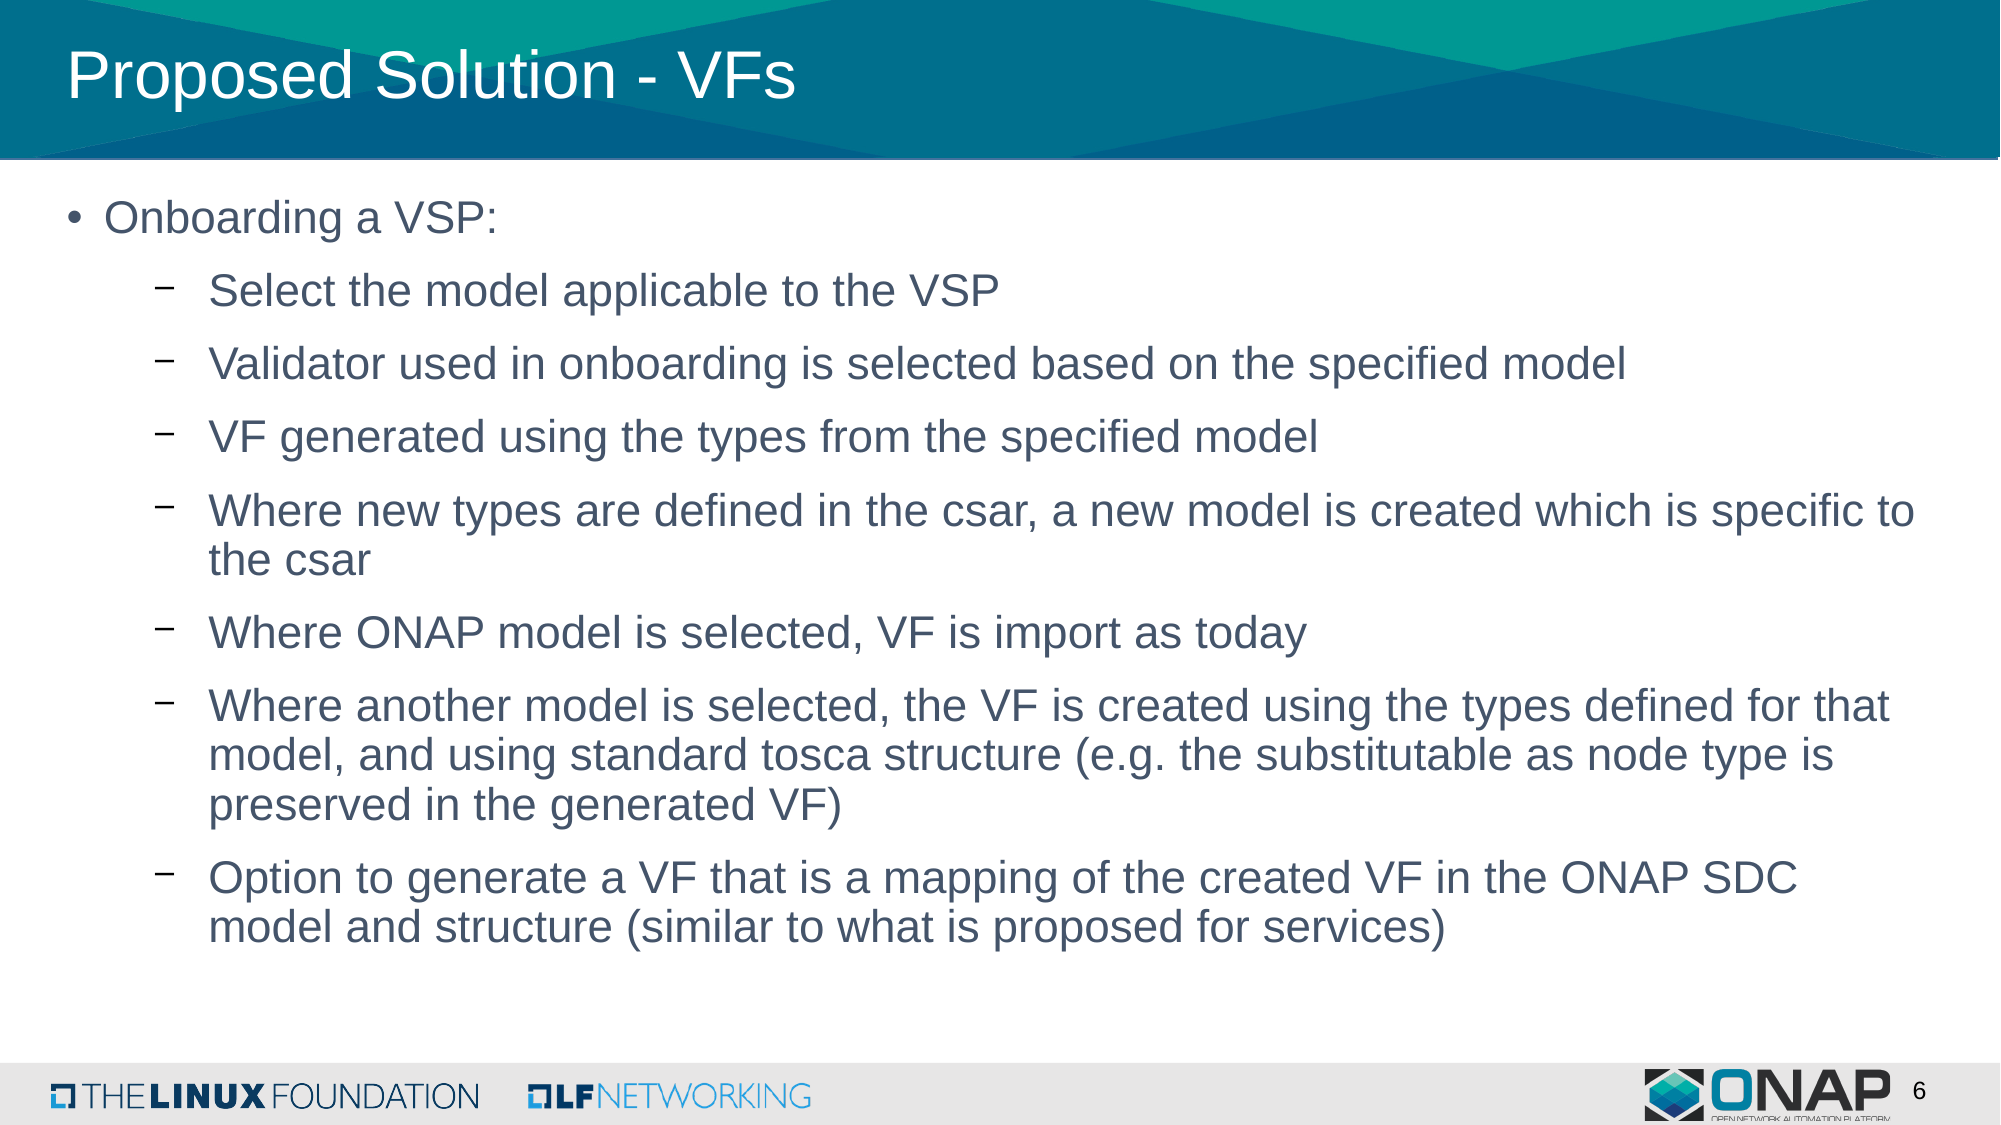

# Proposed Solution - VFs
Onboarding a VSP:
Select the model applicable to the VSP
Validator used in onboarding is selected based on the specified model
VF generated using the types from the specified model
Where new types are defined in the csar, a new model is created which is specific to the csar
Where ONAP model is selected, VF is import as today
Where another model is selected, the VF is created using the types defined for that model, and using standard tosca structure (e.g. the substitutable as node type is preserved in the generated VF)
Option to generate a VF that is a mapping of the created VF in the ONAP SDC model and structure (similar to what is proposed for services)